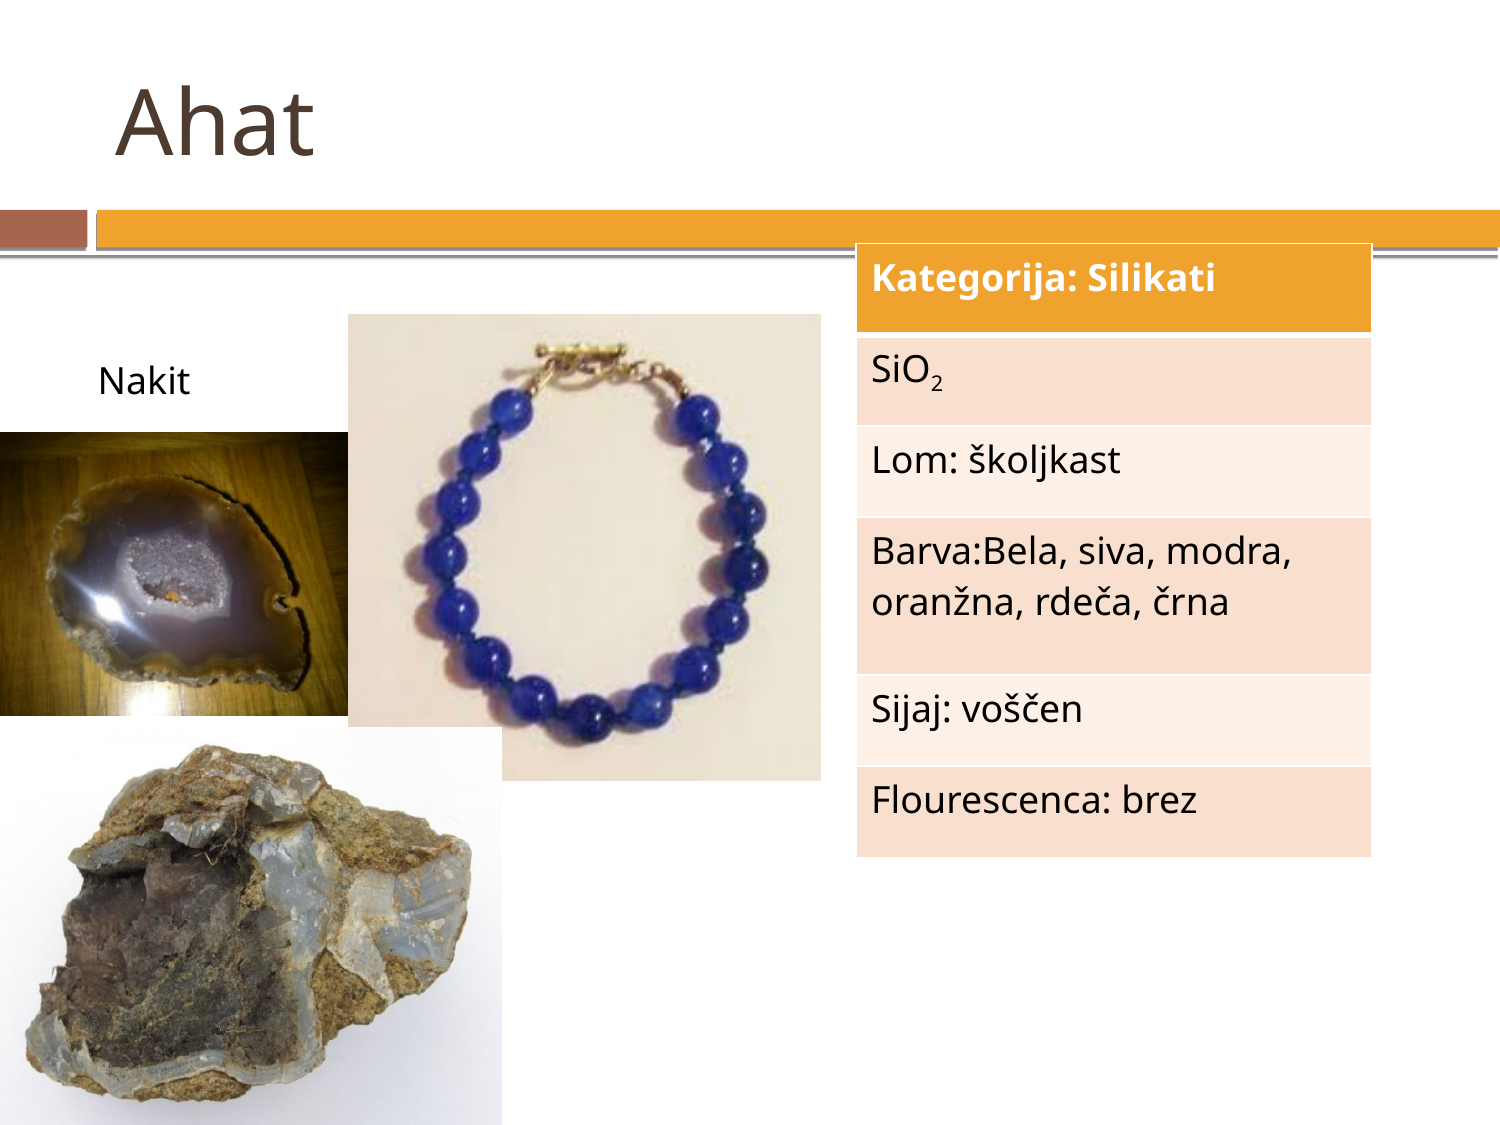

# Ahat
| Kategorija: Silikati |
| --- |
| SiO2 |
| Lom: školjkast |
| Barva:Bela, siva, modra, oranžna, rdeča, črna |
| Sijaj: voščen |
| Flourescenca: brez |
Nakit